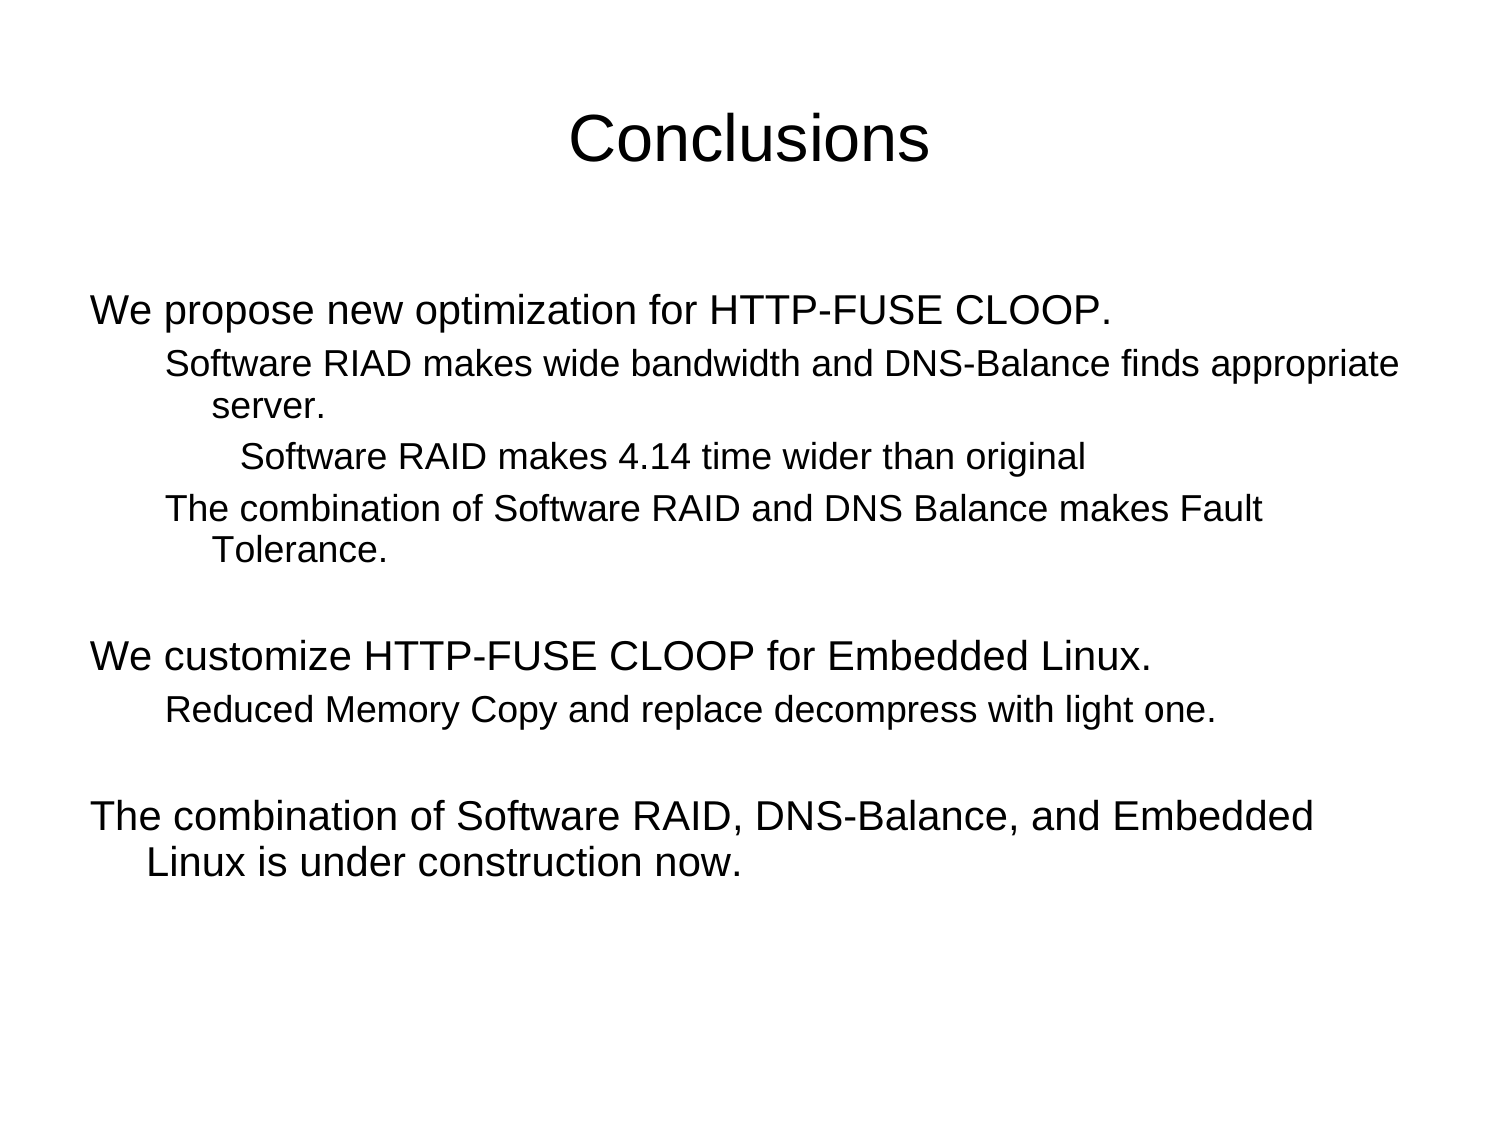

# Conclusions
We propose new optimization for HTTP-FUSE CLOOP.
Software RIAD makes wide bandwidth and DNS-Balance finds appropriate server.
Software RAID makes 4.14 time wider than original
The combination of Software RAID and DNS Balance makes Fault Tolerance.
We customize HTTP-FUSE CLOOP for Embedded Linux.
Reduced Memory Copy and replace decompress with light one.
The combination of Software RAID, DNS-Balance, and Embedded Linux is under construction now.